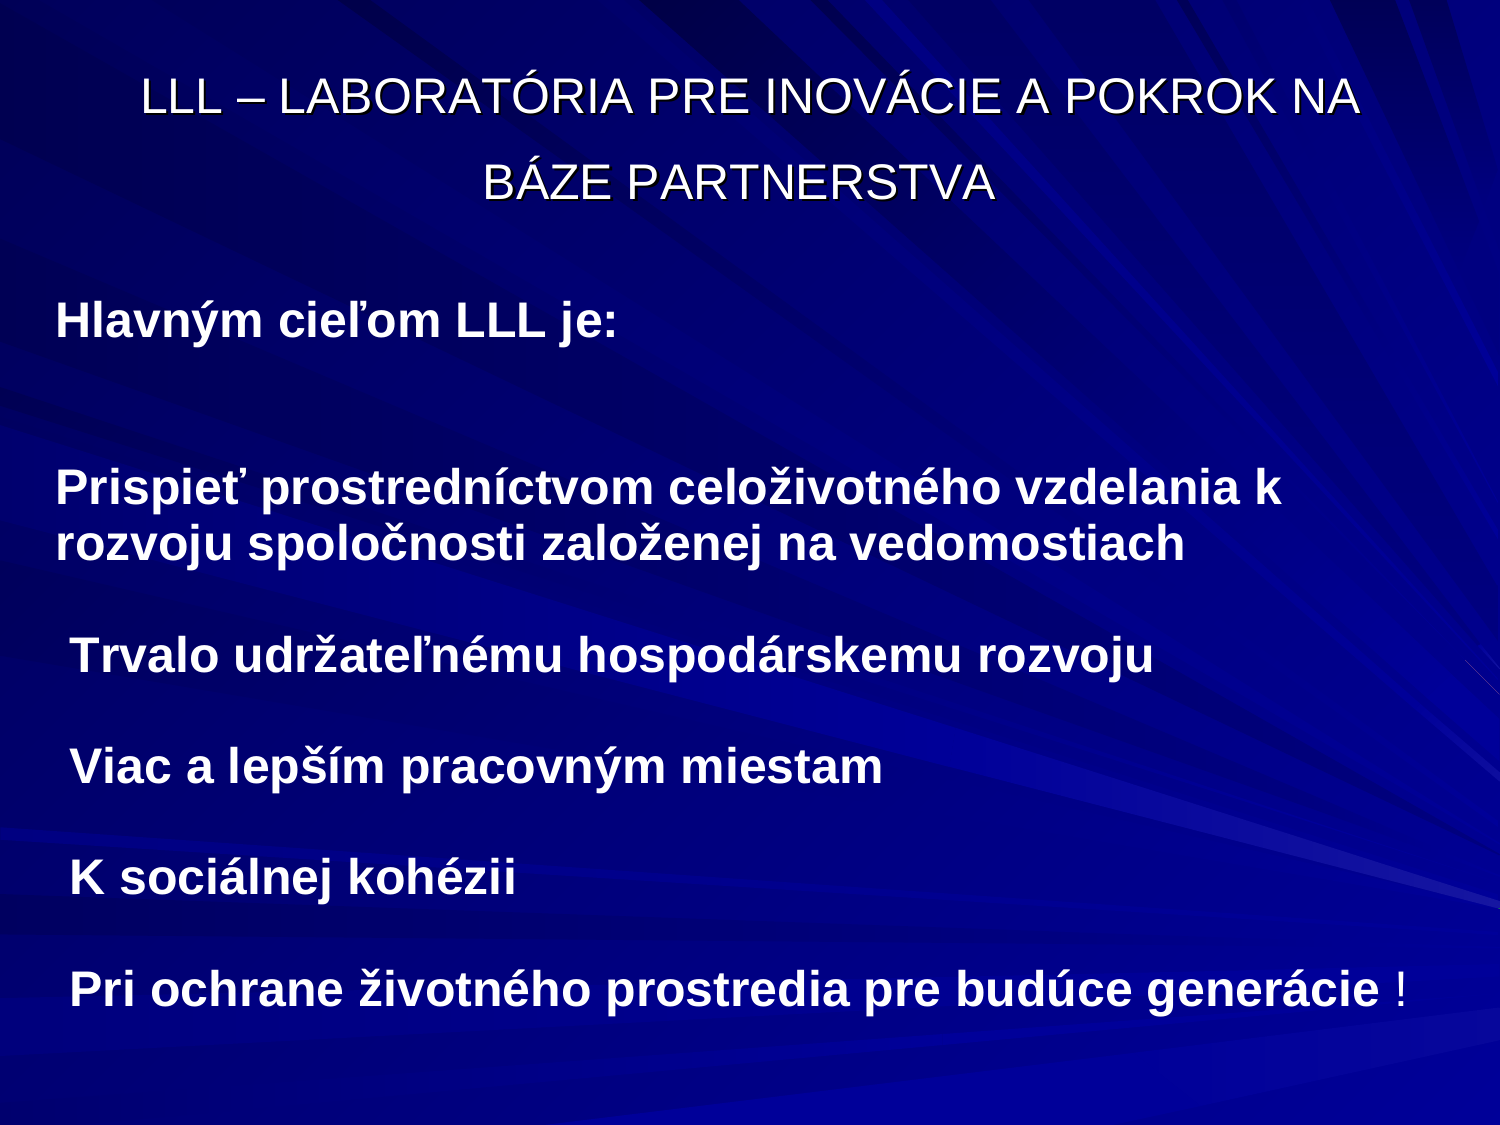

# LLL – LABORATÓRIA PRE INOVÁCIE A POKROK NA BÁZE PARTNERSTVA
Hlavným cieľom LLL je:
Prispieť prostredníctvom celoživotného vzdelania k
rozvoju spoločnosti založenej na vedomostiach
 Trvalo udržateľnému hospodárskemu rozvoju
 Viac a lepším pracovným miestam
 K sociálnej kohézii
 Pri ochrane životného prostredia pre budúce generácie !